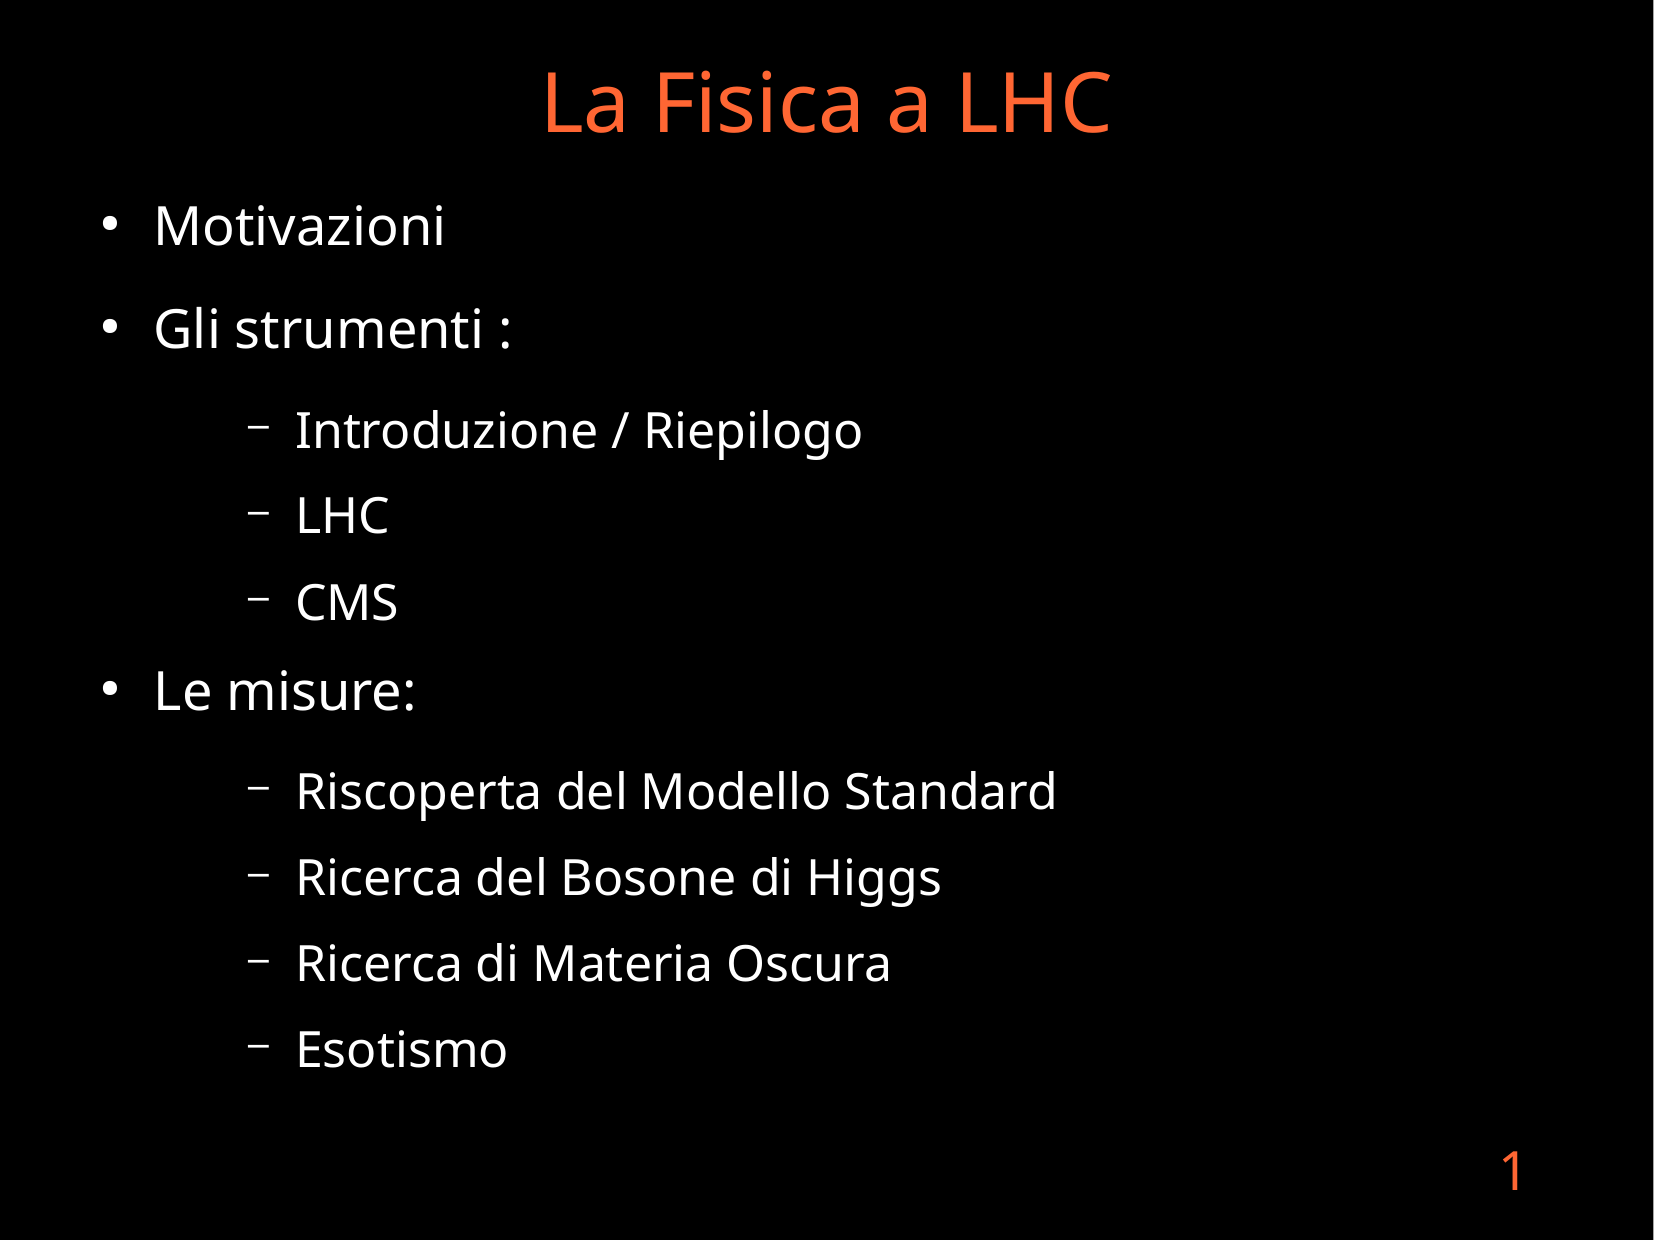

# La Fisica a LHC
Motivazioni
Gli strumenti :
Introduzione / Riepilogo
LHC
CMS
Le misure:
Riscoperta del Modello Standard
Ricerca del Bosone di Higgs
Ricerca di Materia Oscura
Esotismo